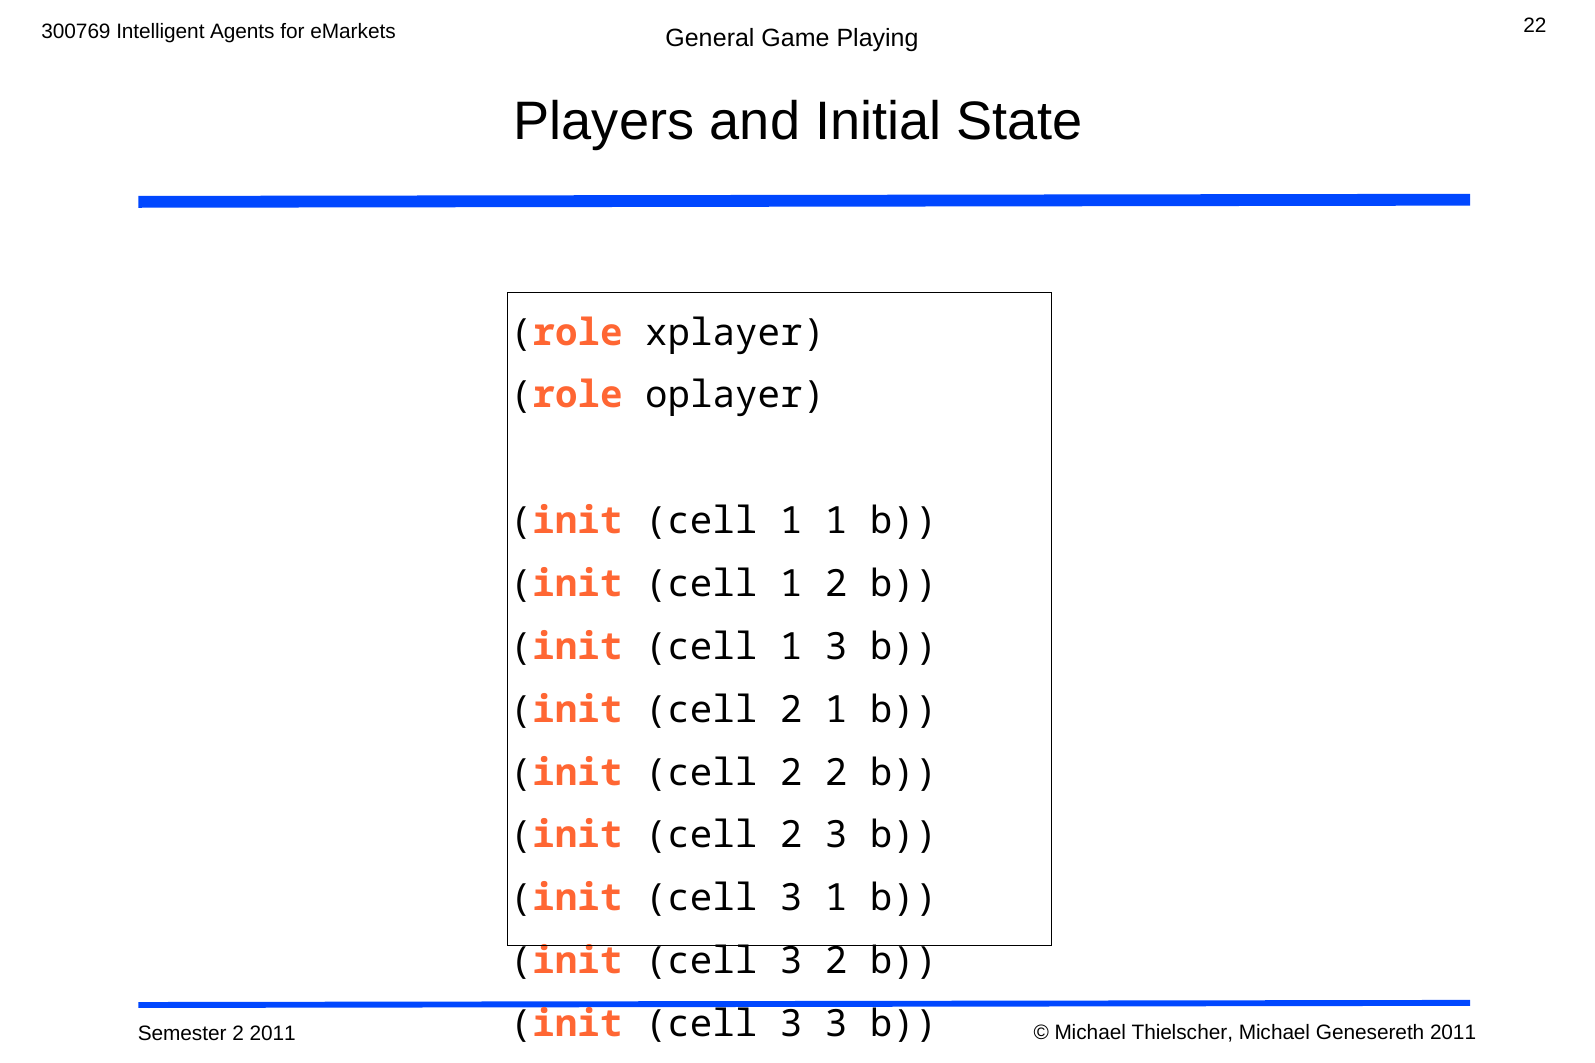

# Players and Initial State
(role xplayer)
(role oplayer)
(init (cell 1 1 b))
(init (cell 1 2 b))
(init (cell 1 3 b))
(init (cell 2 1 b))
(init (cell 2 2 b))
(init (cell 2 3 b))
(init (cell 3 1 b))
(init (cell 3 2 b))
(init (cell 3 3 b))
(init (control xplayer))